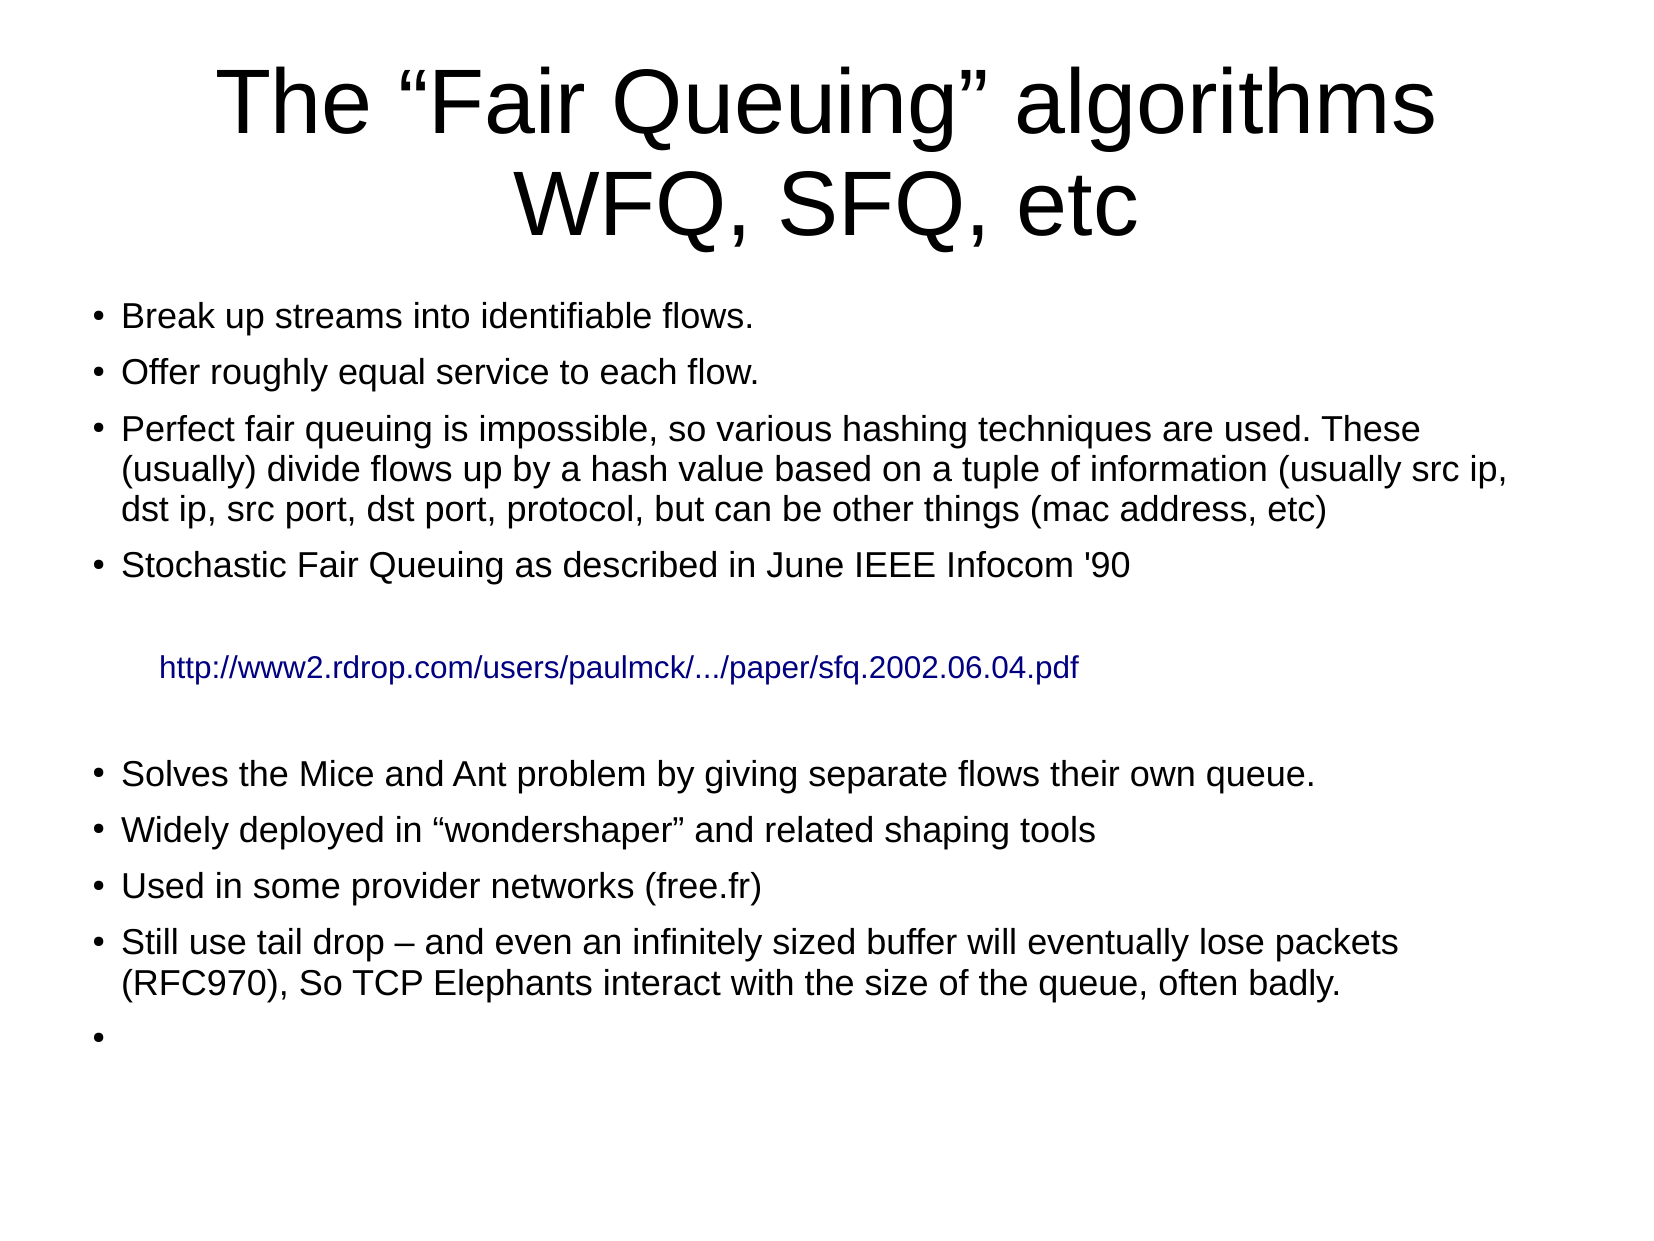

# The “Fair Queuing” algorithms WFQ, SFQ, etc
Break up streams into identifiable flows.
Offer roughly equal service to each flow.
Perfect fair queuing is impossible, so various hashing techniques are used. These (usually) divide flows up by a hash value based on a tuple of information (usually src ip, dst ip, src port, dst port, protocol, but can be other things (mac address, etc)
Stochastic Fair Queuing as described in June IEEE Infocom '90
http://www2.rdrop.com/users/paulmck/.../paper/sfq.2002.06.04.pdf
Solves the Mice and Ant problem by giving separate flows their own queue.
Widely deployed in “wondershaper” and related shaping tools
Used in some provider networks (free.fr)
Still use tail drop – and even an infinitely sized buffer will eventually lose packets (RFC970), So TCP Elephants interact with the size of the queue, often badly.